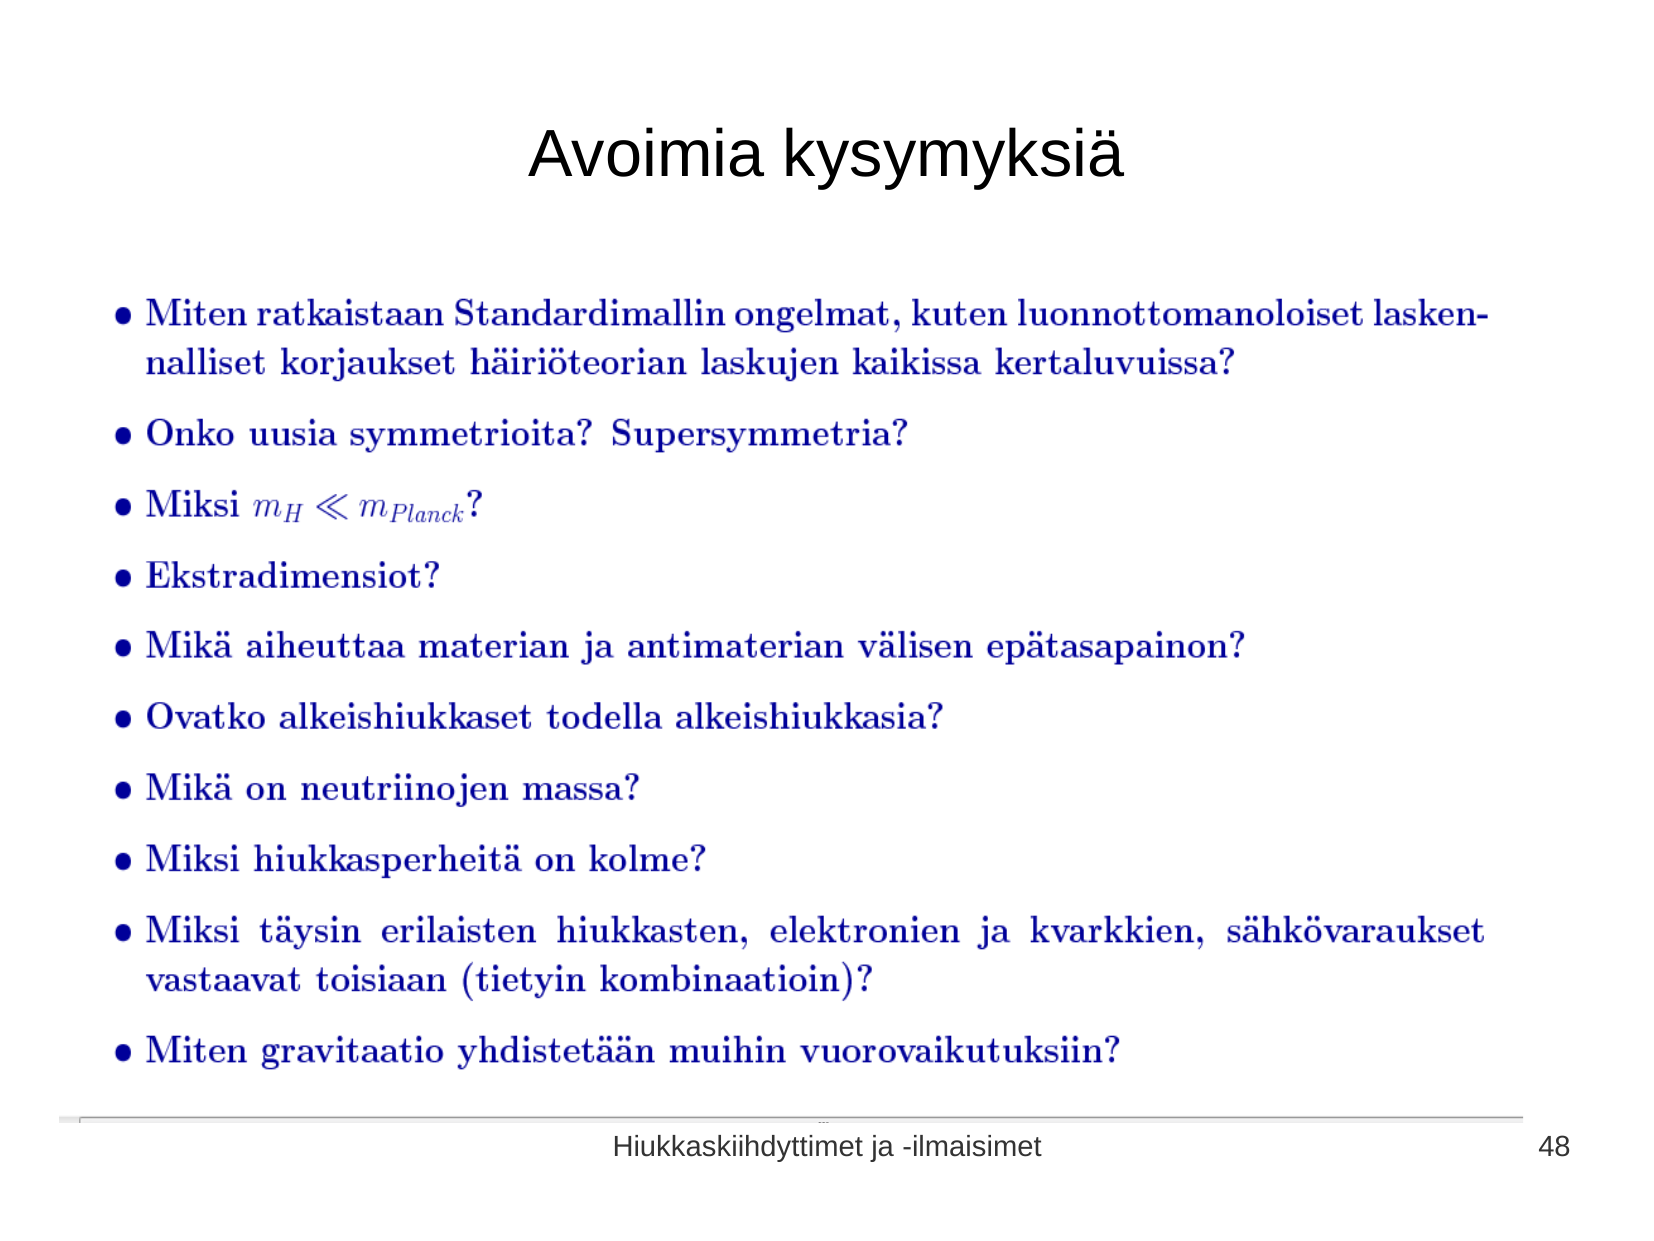

# Avoimia kysymyksiä
Hiukkaskiihdyttimet ja -ilmaisimet
48